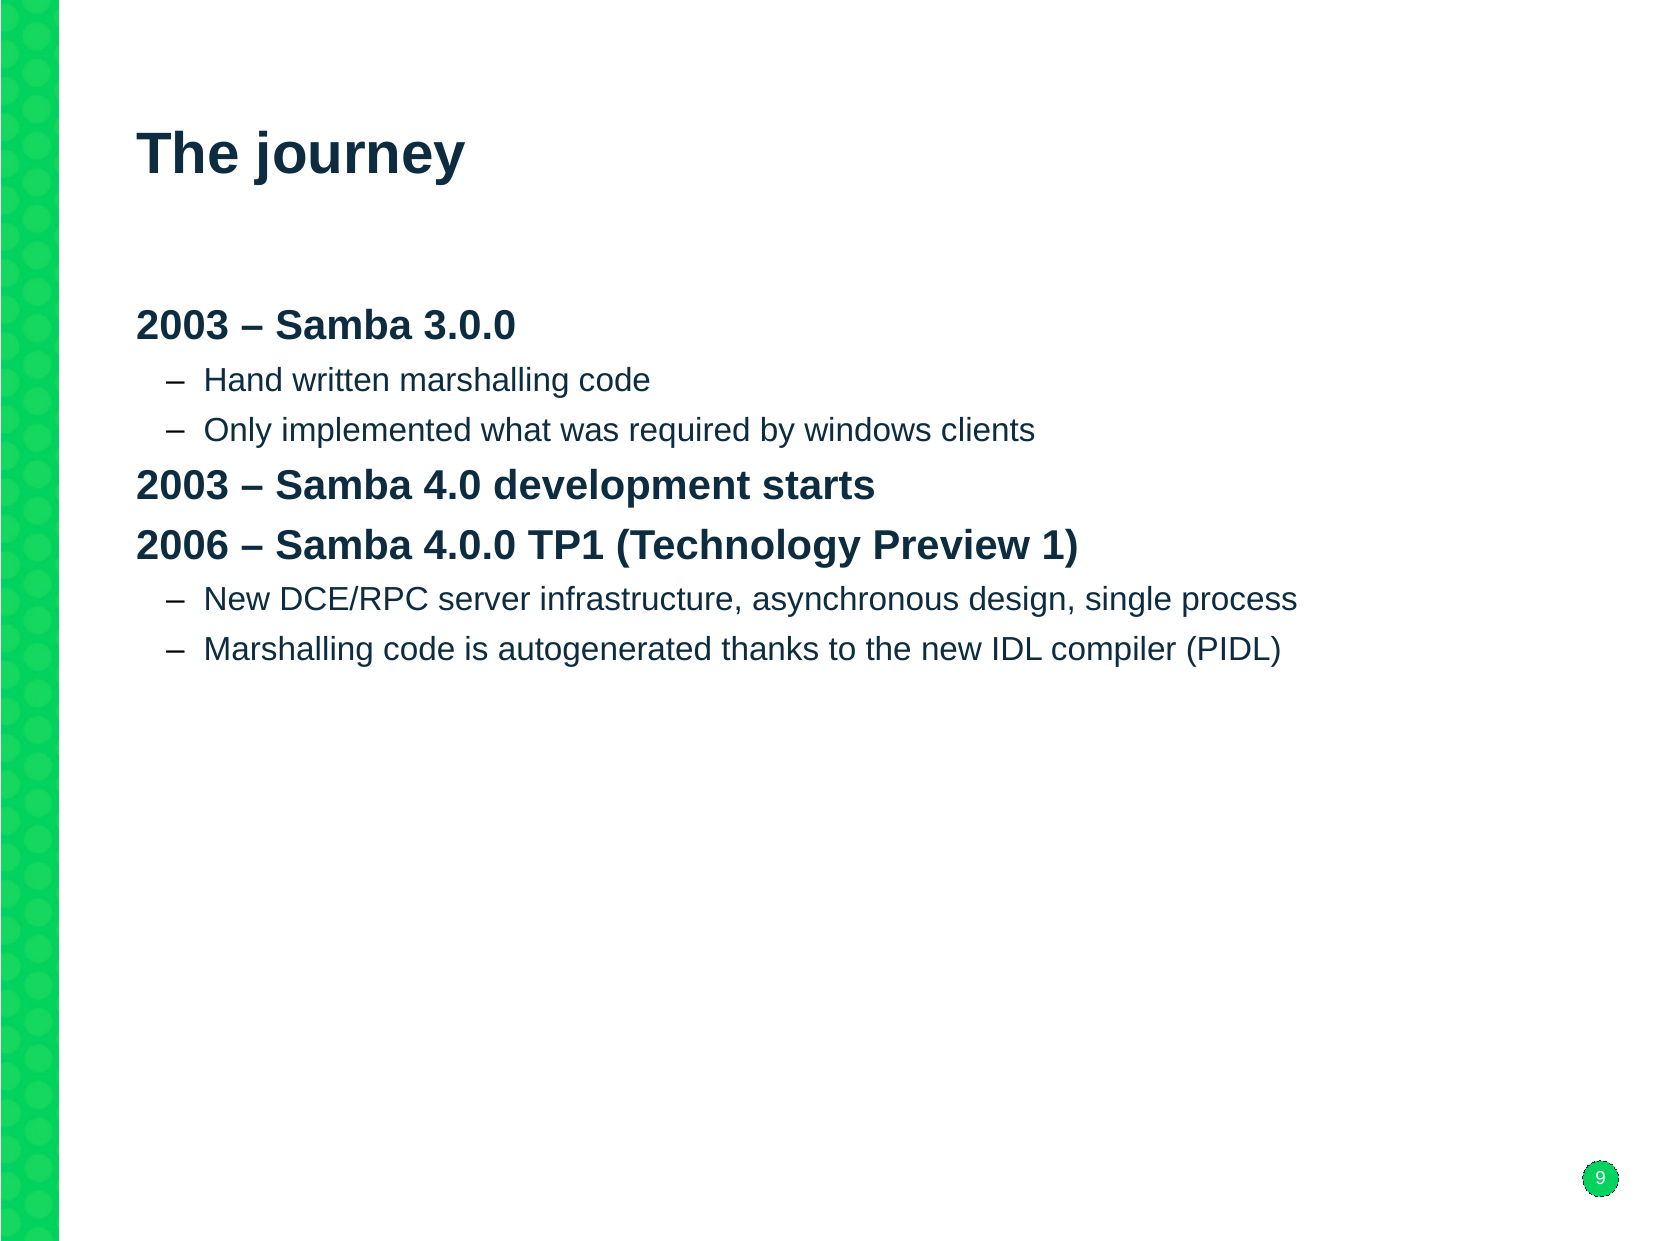

# The journey
2003 – Samba 3.0.0
Hand written marshalling code
Only implemented what was required by windows clients
2003 – Samba 4.0 development starts
2006 – Samba 4.0.0 TP1 (Technology Preview 1)
New DCE/RPC server infrastructure, asynchronous design, single process
Marshalling code is autogenerated thanks to the new IDL compiler (PIDL)
9